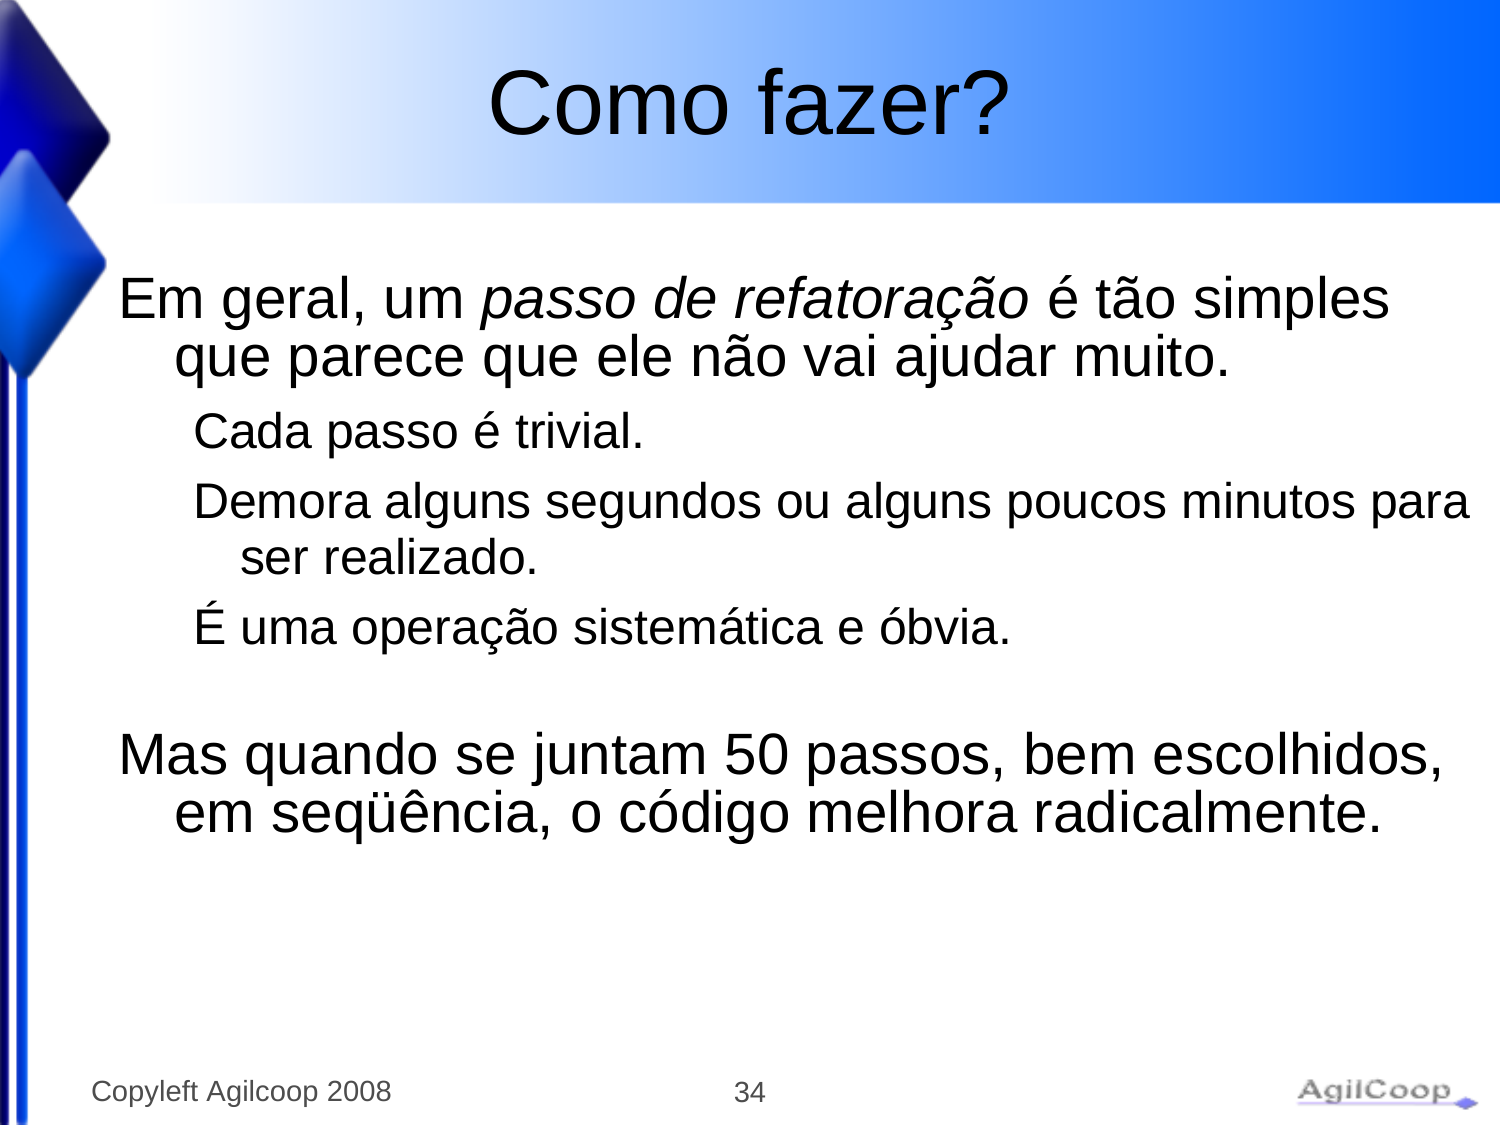

# Como fazer?
Em geral, um passo de refatoração é tão simples que parece que ele não vai ajudar muito.
Cada passo é trivial.
Demora alguns segundos ou alguns poucos minutos para ser realizado.
É uma operação sistemática e óbvia.
Mas quando se juntam 50 passos, bem escolhidos, em seqüência, o código melhora radicalmente.
copyleft agilcoop 2007
34